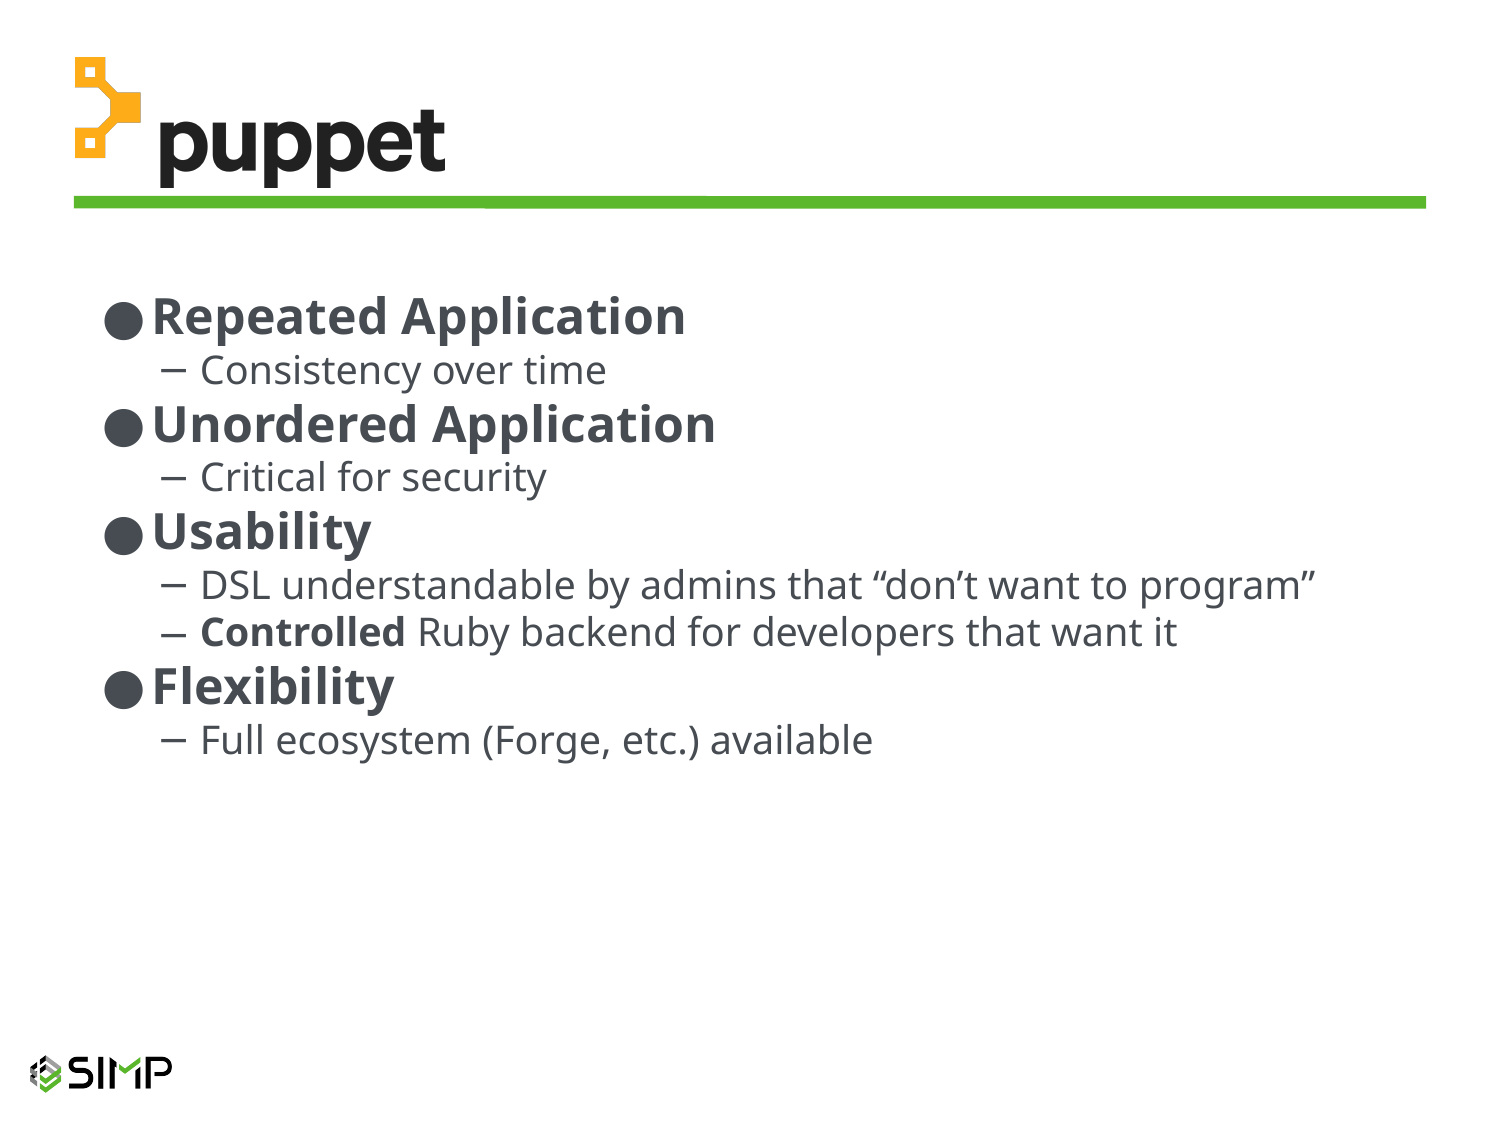

#
Repeated Application
Consistency over time
Unordered Application
Critical for security
Usability
DSL understandable by admins that “don’t want to program”
Controlled Ruby backend for developers that want it
Flexibility
Full ecosystem (Forge, etc.) available